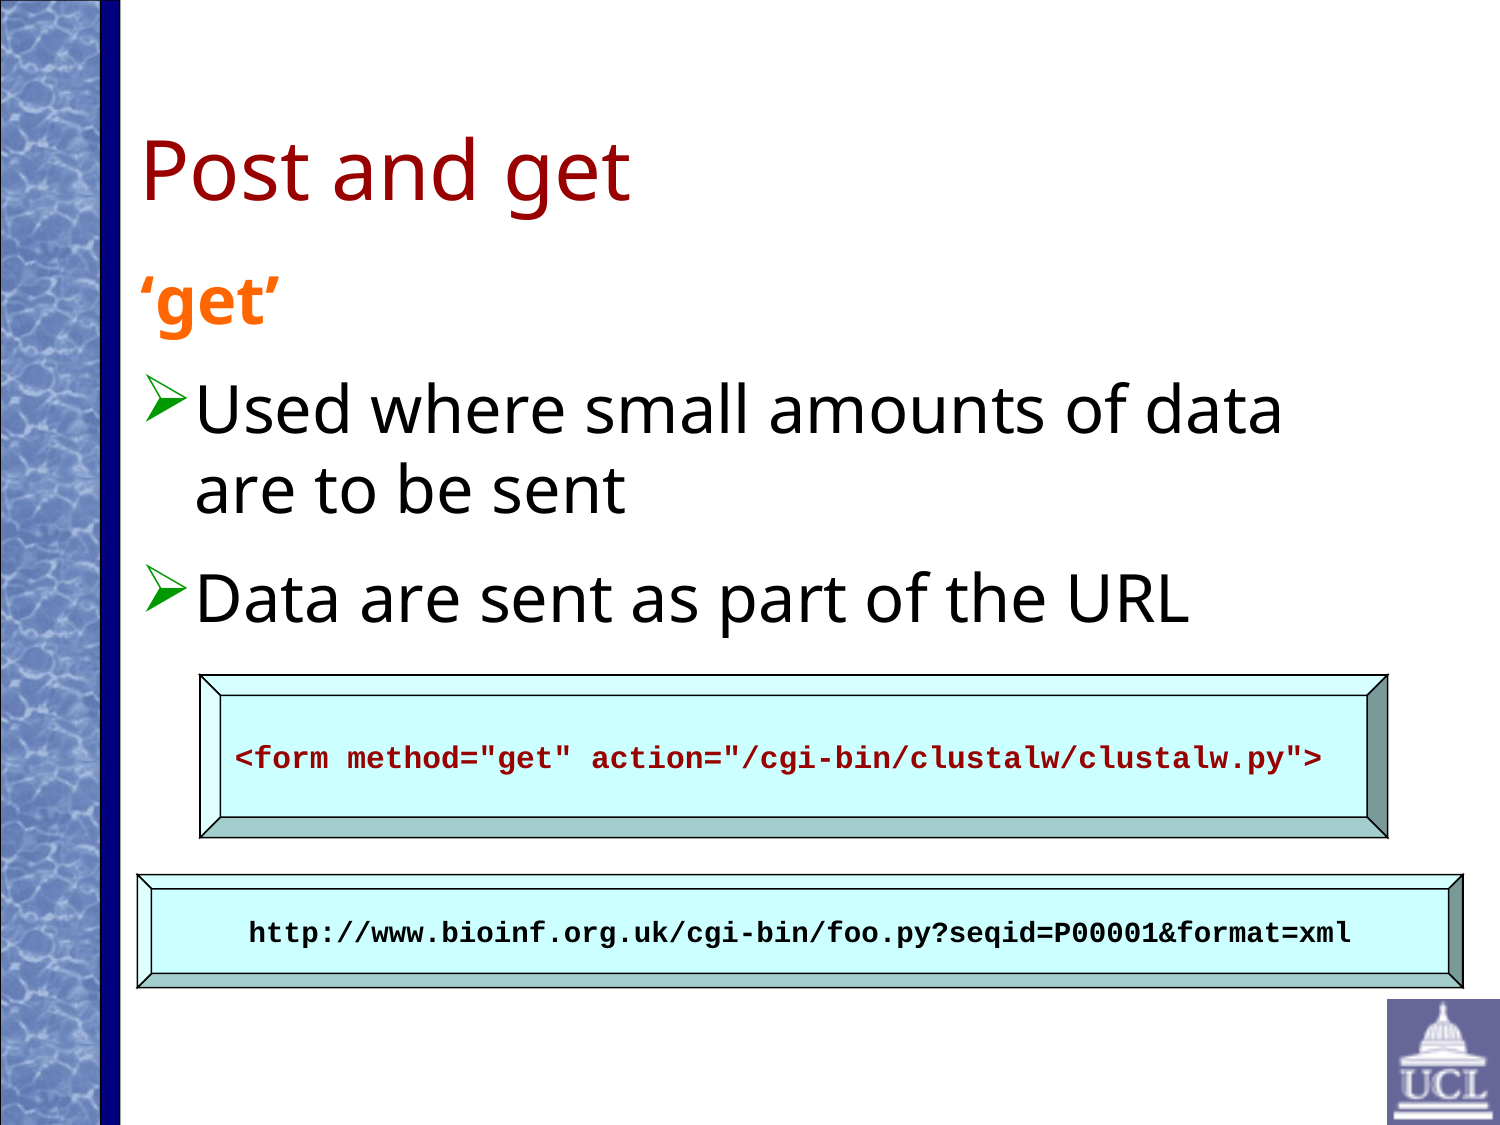

# Post and get
‘get’
Used where small amounts of data are to be sent
Data are sent as part of the URL
<form method="get" action="/cgi-bin/clustalw/clustalw.py">
http://www.bioinf.org.uk/cgi-bin/foo.py?seqid=P00001&format=xml